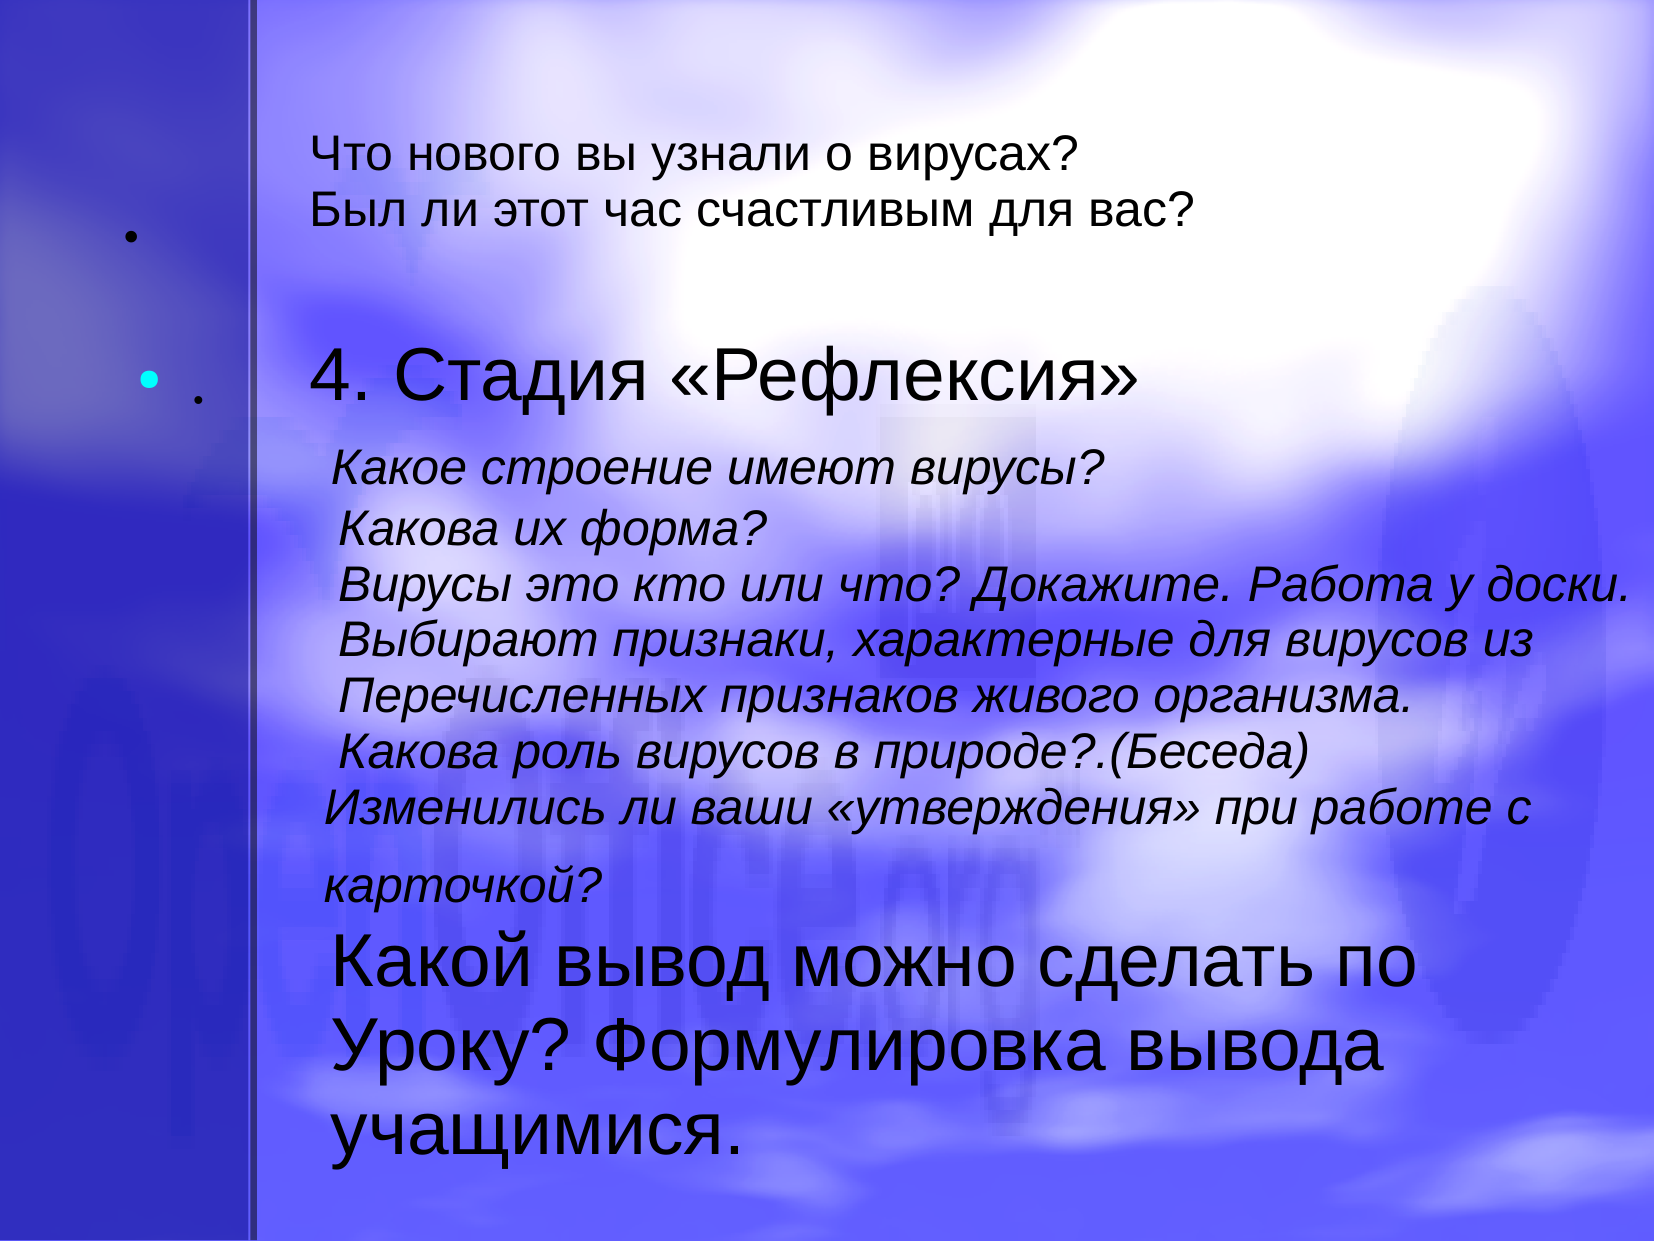

# .
Что нового вы узнали о вирусах?
Был ли этот час счастливым для вас?
4. Стадия «Рефлексия»
 Какое строение имеют вирусы?
 Какова их форма?
 Вирусы это кто или что? Докажите. Работа у доски.
 Выбирают признаки, характерные для вирусов из
 Перечисленных признаков живого организма.
 Какова роль вирусов в природе?.(Беседа)
 Изменились ли ваши «утверждения» при работе с
 карточкой?
 Какой вывод можно сделать по
 Уроку? Формулировка вывода
 учащимися.
.